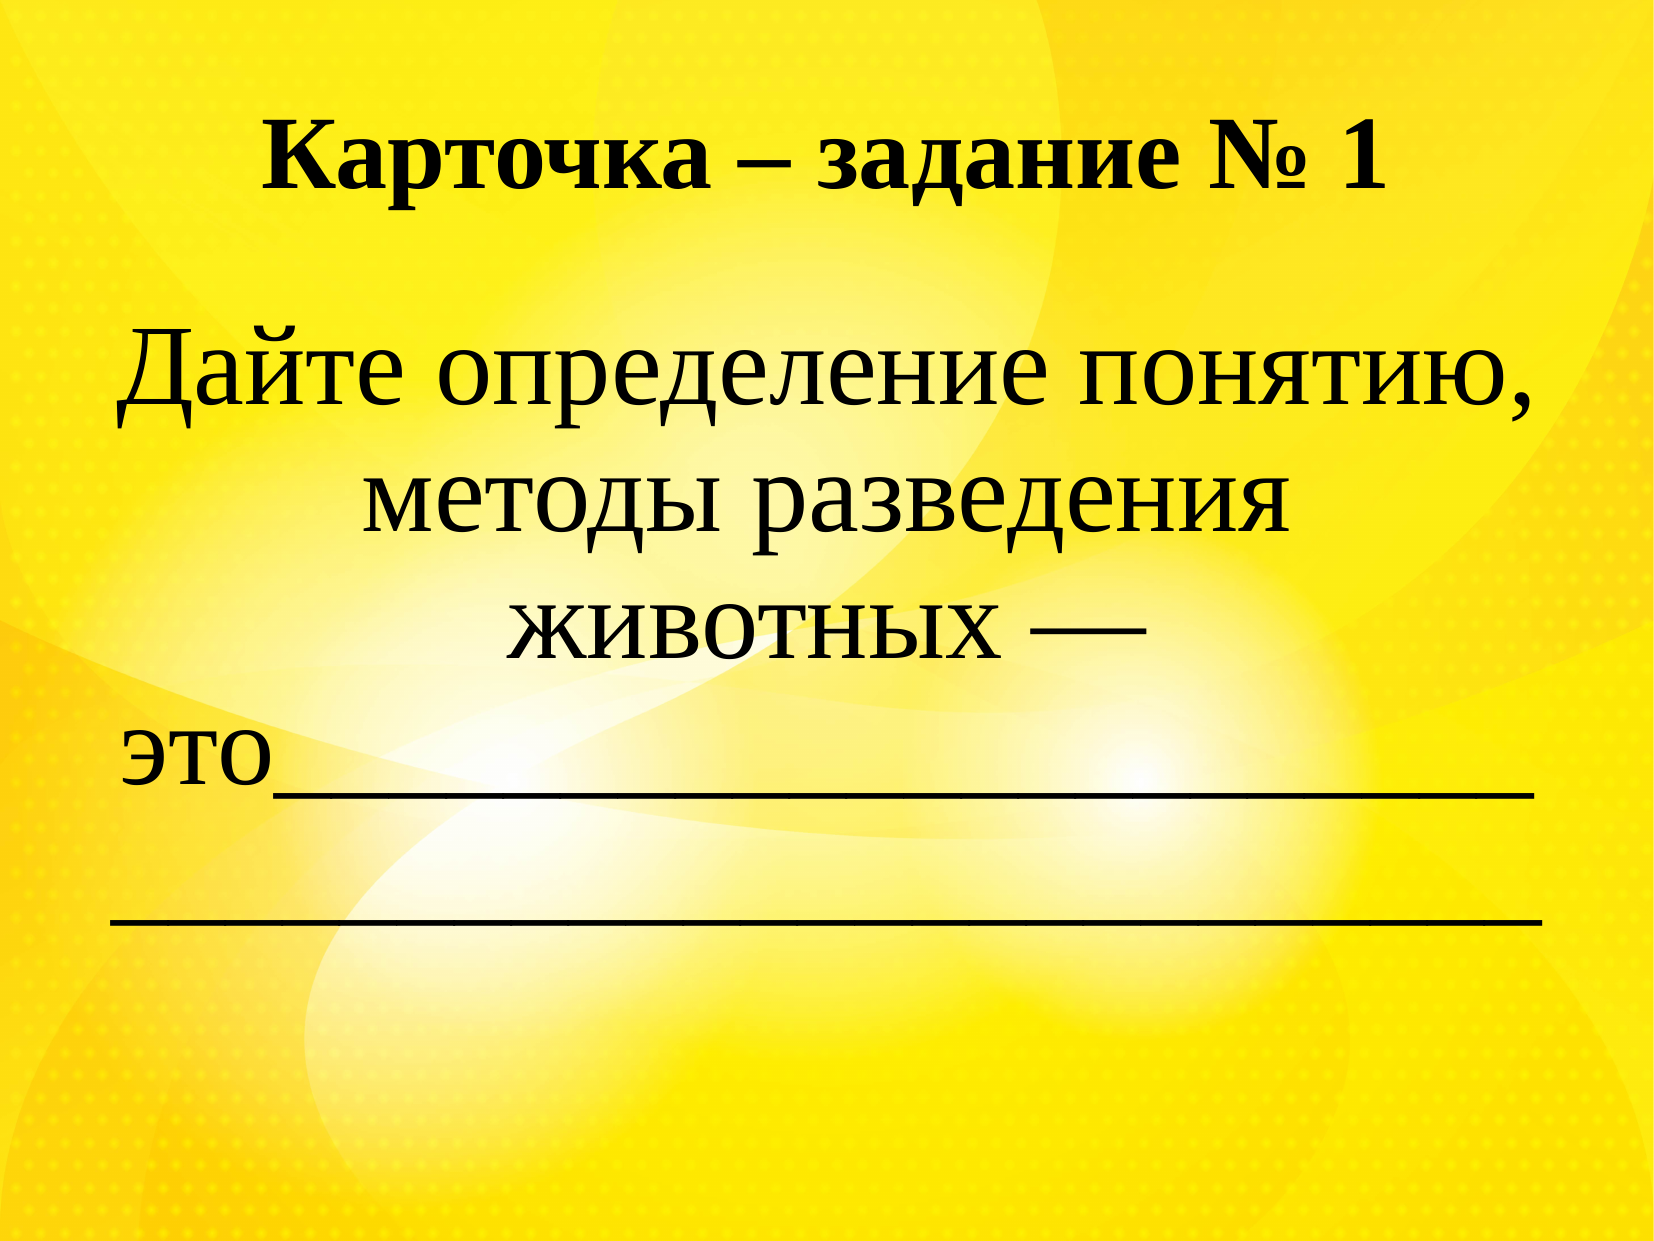

# Карточка – задание № 1
Дайте определение понятию, методы разведения животных — это_______________________________________________